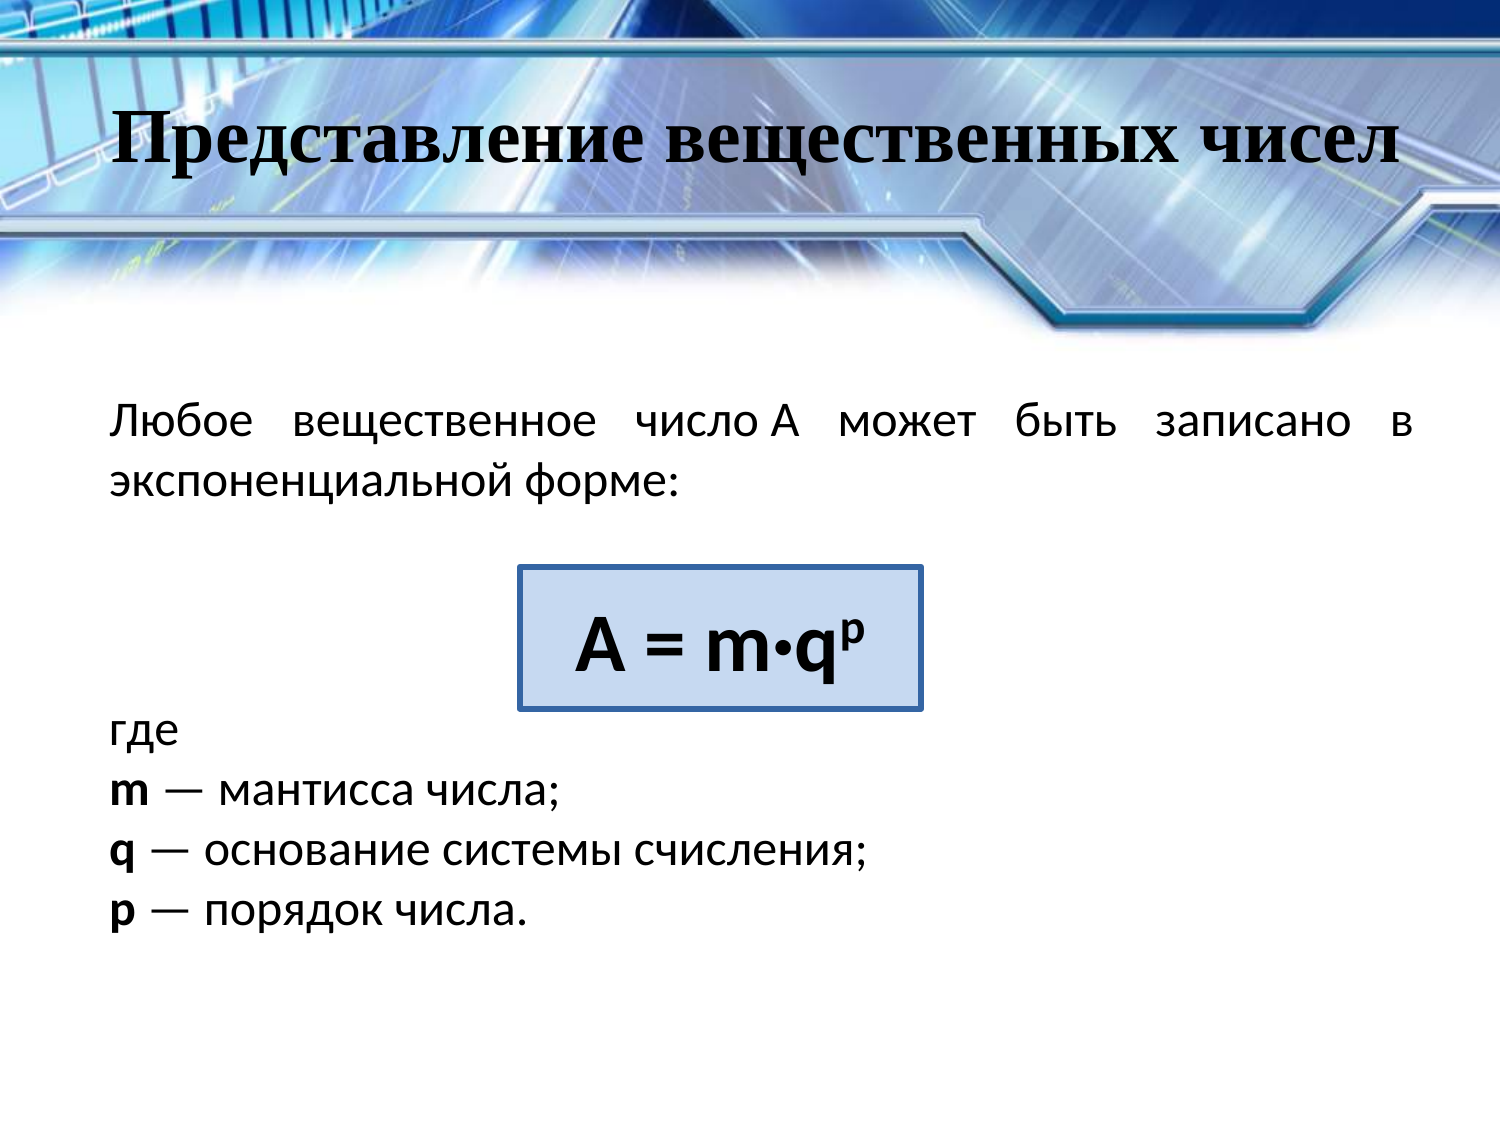

Представление вещественных чисел
Любое вещественное число A может быть записано в экспоненциальной форме:
где
m — мантисса числа;
q — основание системы счисления;
р — порядок числа.
A = m·qp